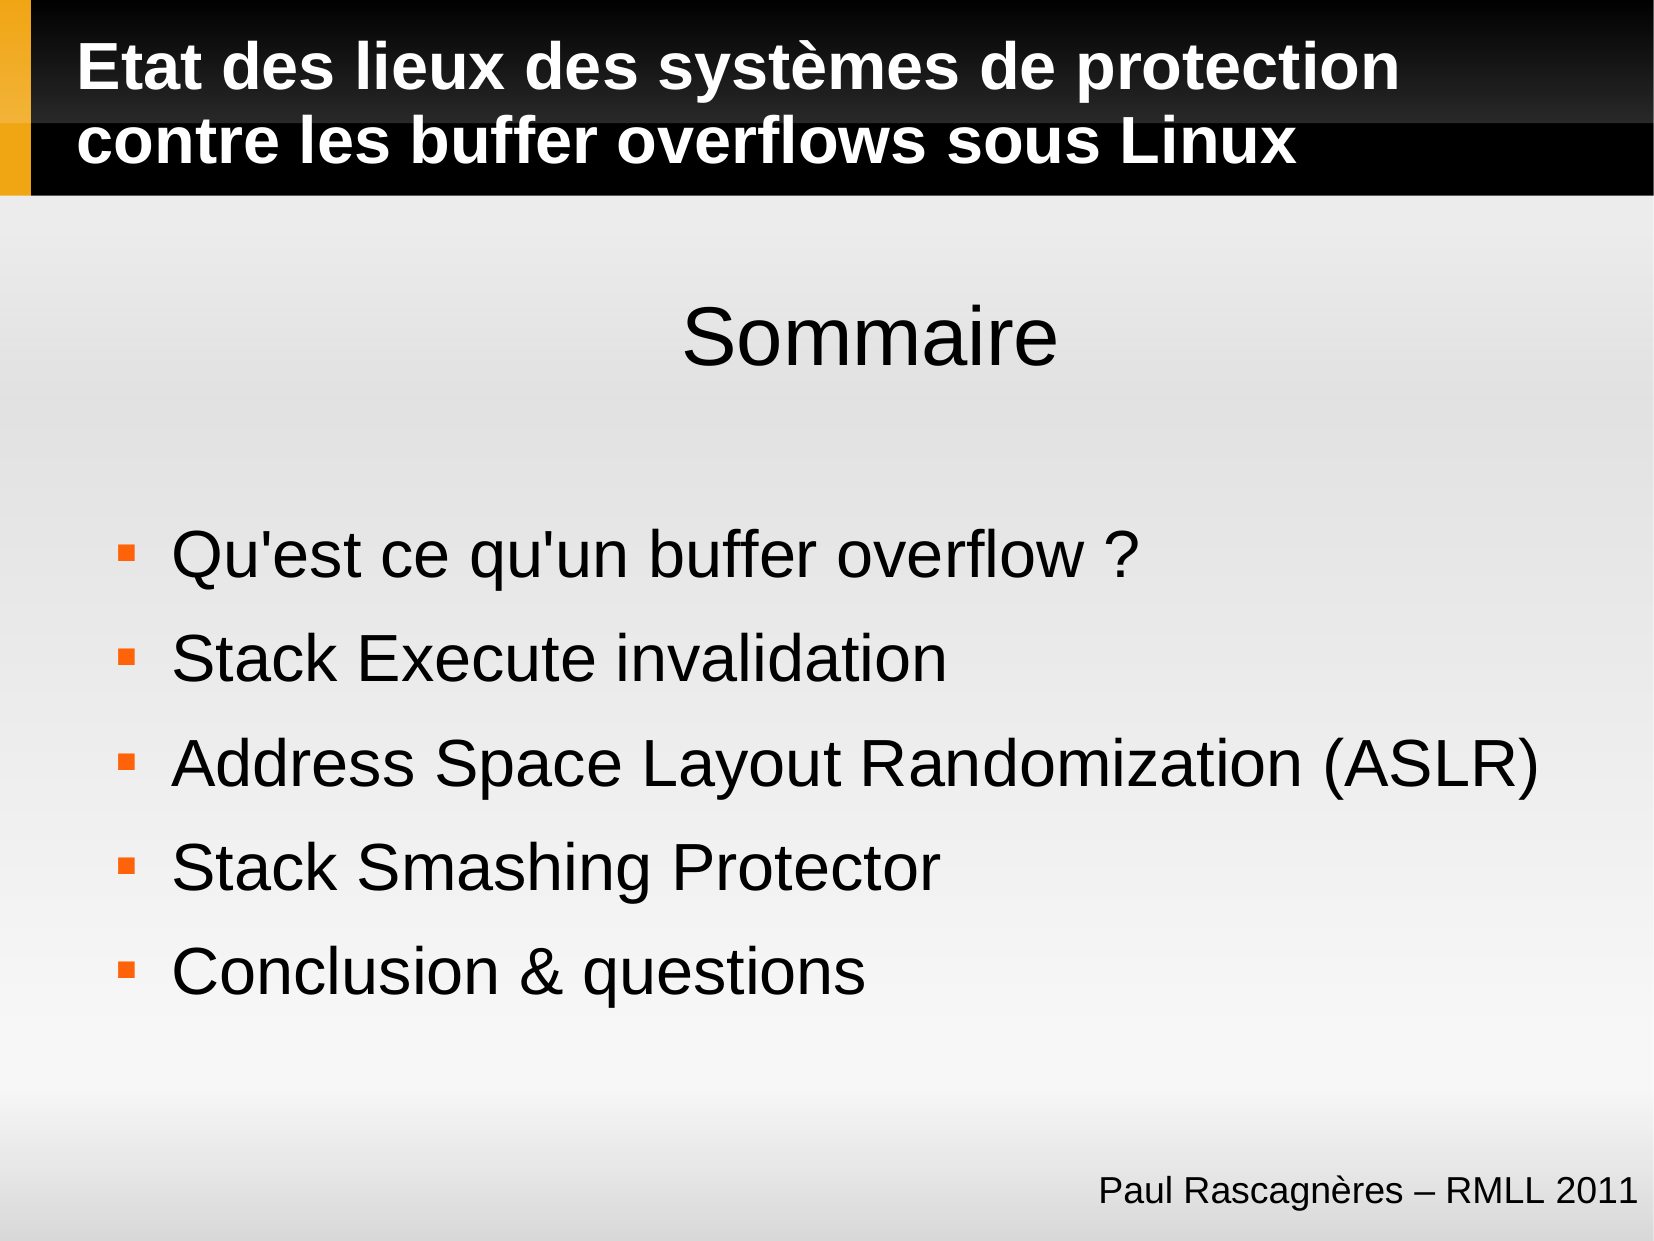

# Etat des lieux des systèmes de protection contre les buffer overflows sous Linux
Sommaire
Qu'est ce qu'un buffer overflow ?
Stack Execute invalidation
Address Space Layout Randomization (ASLR)
Stack Smashing Protector
Conclusion & questions
Paul Rascagnères – RMLL 2011